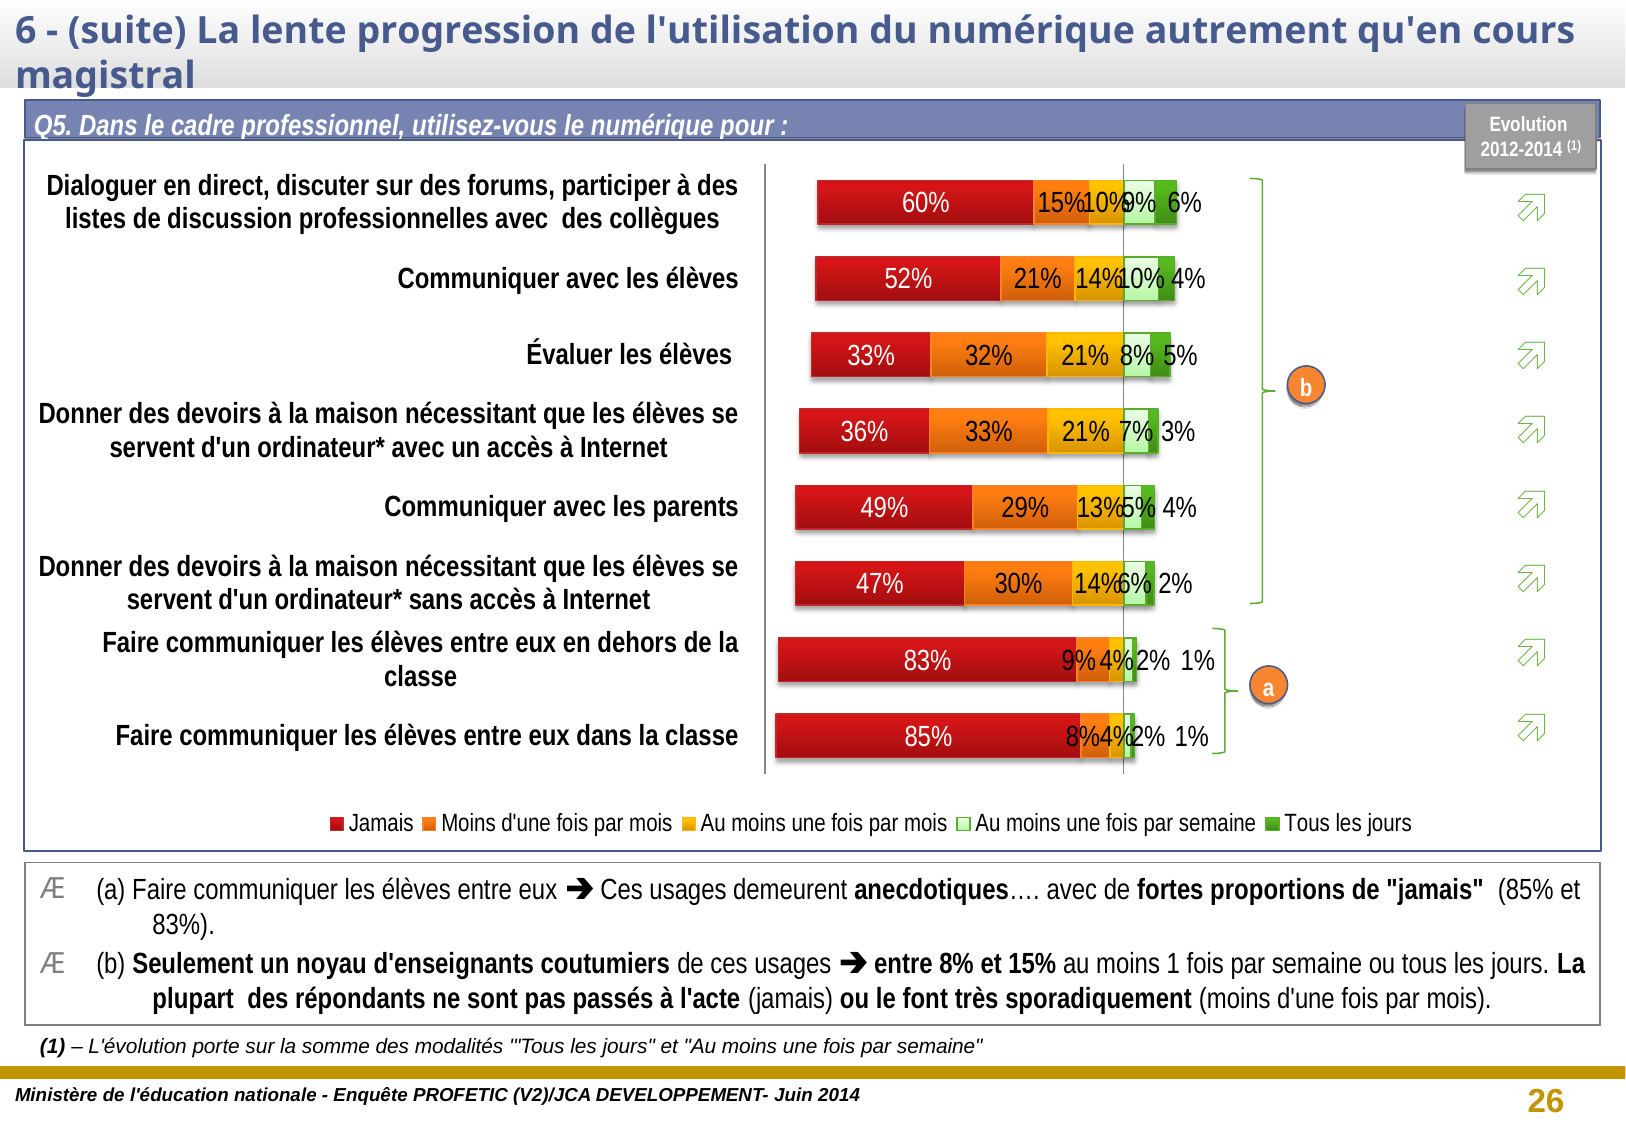

6 - (suite) La lente progression de l'utilisation du numérique autrement qu'en cours magistral
Q5. Dans le cadre professionnel, utilisez-vous le numérique pour :
Evolution
2012-2014 (1)



b




a

# (a) Faire communiquer les élèves entre eux  Ces usages demeurent anecdotiques…. avec de fortes proportions de "jamais" (85% et 83%).
(b) Seulement un noyau d'enseignants coutumiers de ces usages  entre 8% et 15% au moins 1 fois par semaine ou tous les jours. La plupart des répondants ne sont pas passés à l'acte (jamais) ou le font très sporadiquement (moins d'une fois par mois).
(1) – L'évolution porte sur la somme des modalités '"Tous les jours" et "Au moins une fois par semaine"
25
Ministère de l'éducation nationale - Enquête PROFETIC (V2)/JCA DEVELOPPEMENT- Juin 2014